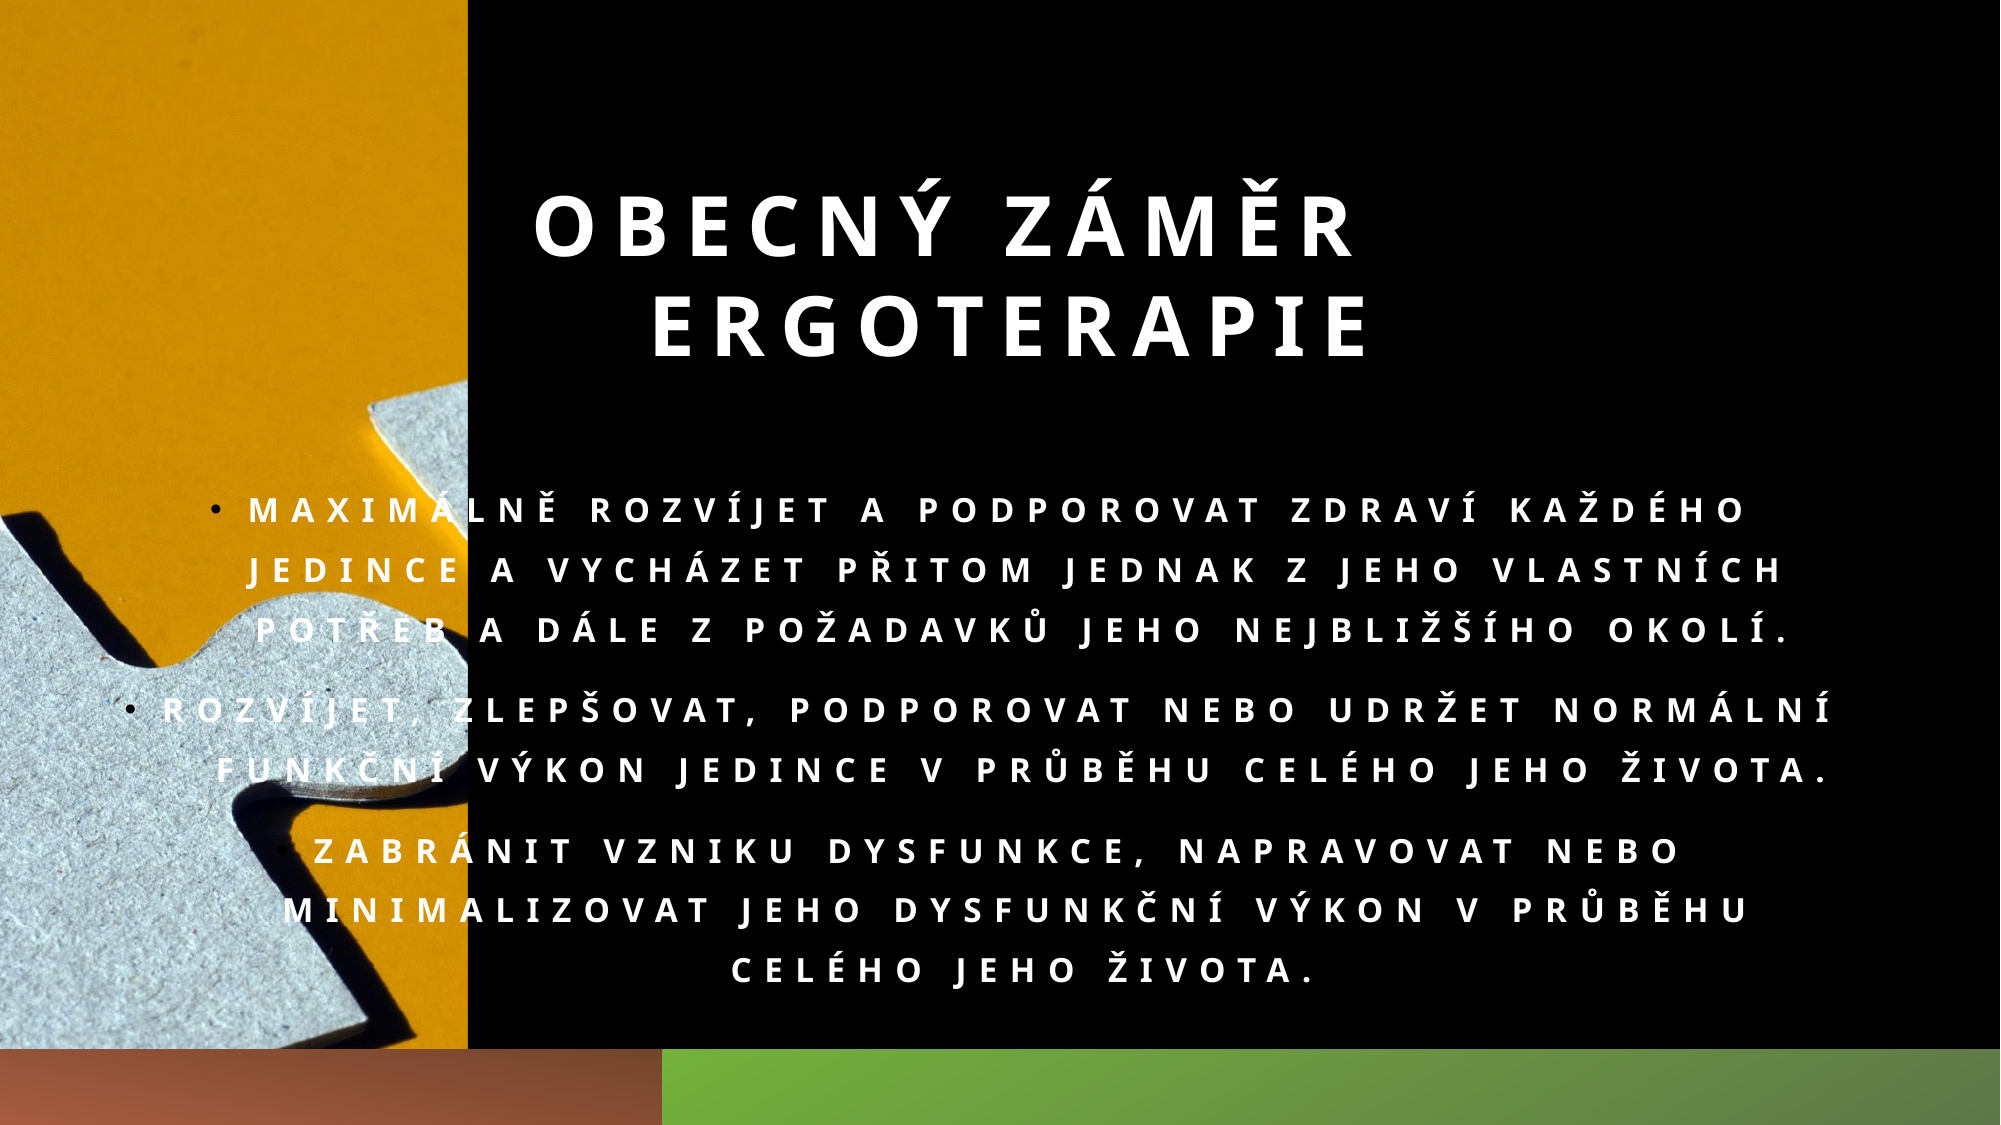

# Obecný záměr ergoterapie
Maximálně rozvíjet a podporovat zdraví každého jedince a vycházet přitom jednak z jeho vlastních potřeb a dále z požadavků jeho nejbližšího okolí.
Rozvíjet, zlepšovat, podporovat nebo udržet normální funkční výkon jedince v průběhu celého jeho života.
Zabránit vzniku dysfunkce, napravovat nebo minimalizovat jeho dysfunkční výkon v průběhu celého jeho života.